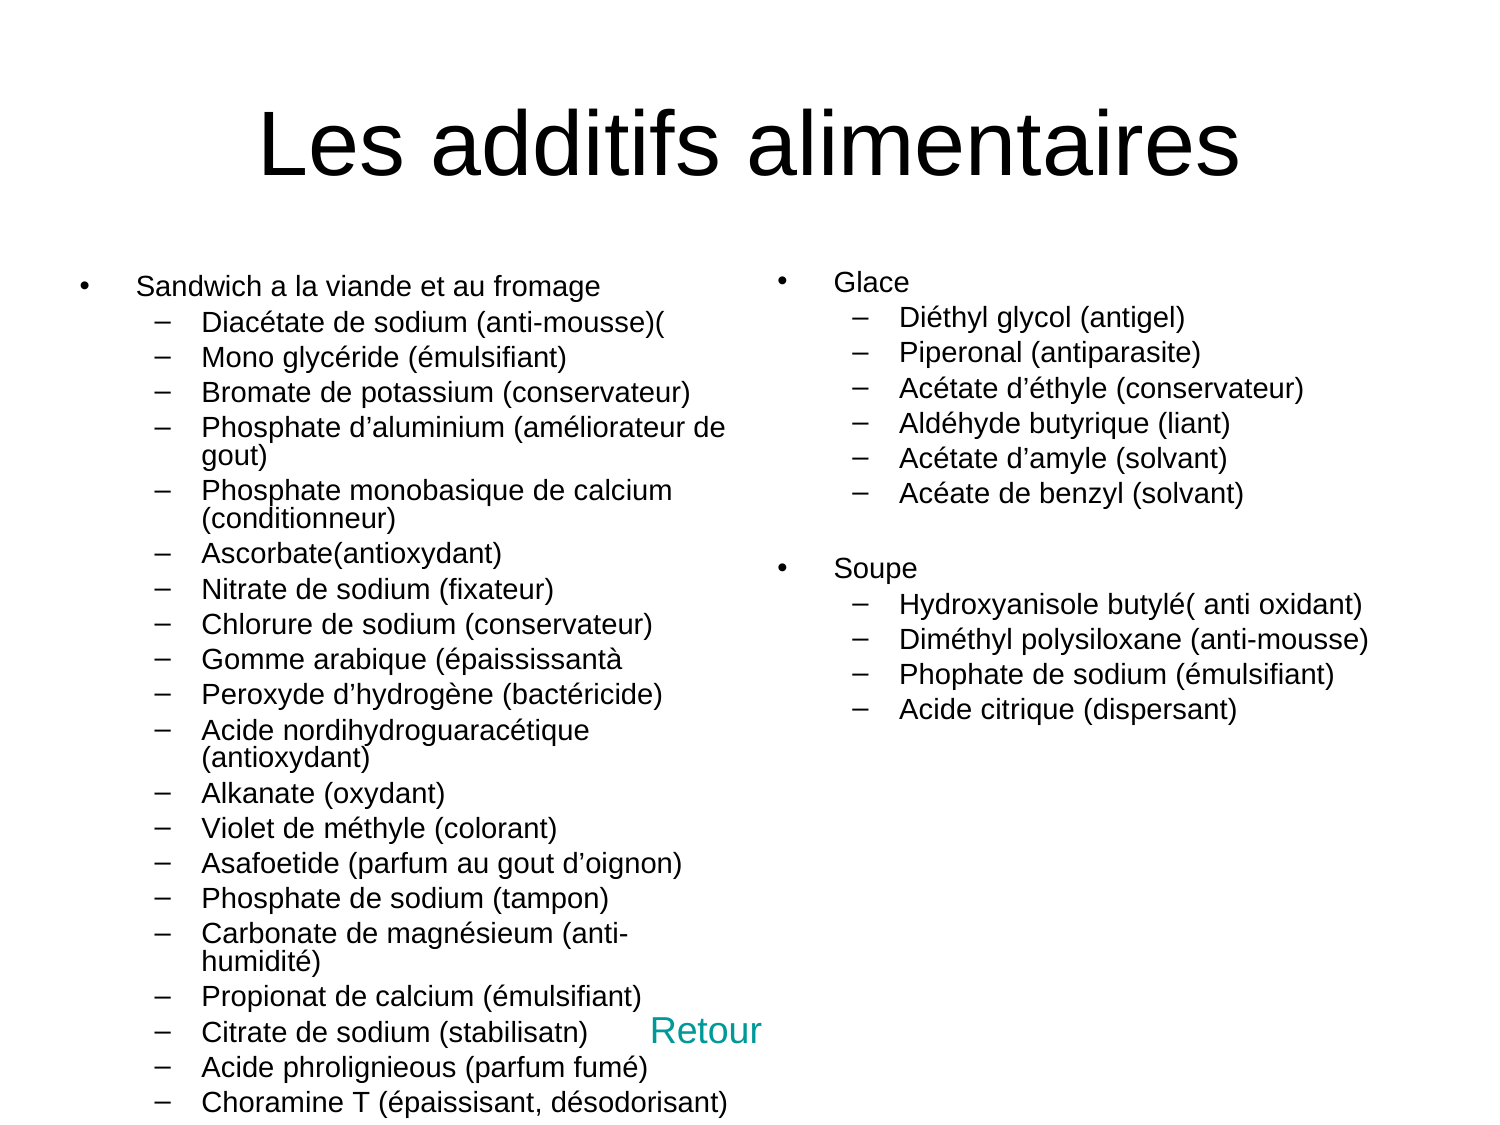

# Les additifs alimentaires
Glace
Diéthyl glycol (antigel)
Piperonal (antiparasite)
Acétate d’éthyle (conservateur)
Aldéhyde butyrique (liant)
Acétate d’amyle (solvant)
Acéate de benzyl (solvant)
Soupe
Hydroxyanisole butylé( anti oxidant)
Diméthyl polysiloxane (anti-mousse)
Phophate de sodium (émulsifiant)
Acide citrique (dispersant)
Sandwich a la viande et au fromage
Diacétate de sodium (anti-mousse)(
Mono glycéride (émulsifiant)
Bromate de potassium (conservateur)
Phosphate d’aluminium (améliorateur de gout)
Phosphate monobasique de calcium (conditionneur)
Ascorbate(antioxydant)
Nitrate de sodium (fixateur)
Chlorure de sodium (conservateur)
Gomme arabique (épaississantà
Peroxyde d’hydrogène (bactéricide)
Acide nordihydroguaracétique (antioxydant)
Alkanate (oxydant)
Violet de méthyle (colorant)
Asafoetide (parfum au gout d’oignon)
Phosphate de sodium (tampon)
Carbonate de magnésieum (anti-humidité)
Propionat de calcium (émulsifiant)
Citrate de sodium (stabilisatn)
Acide phrolignieous (parfum fumé)
Choramine T (épaissisant, désodorisant)
Retour